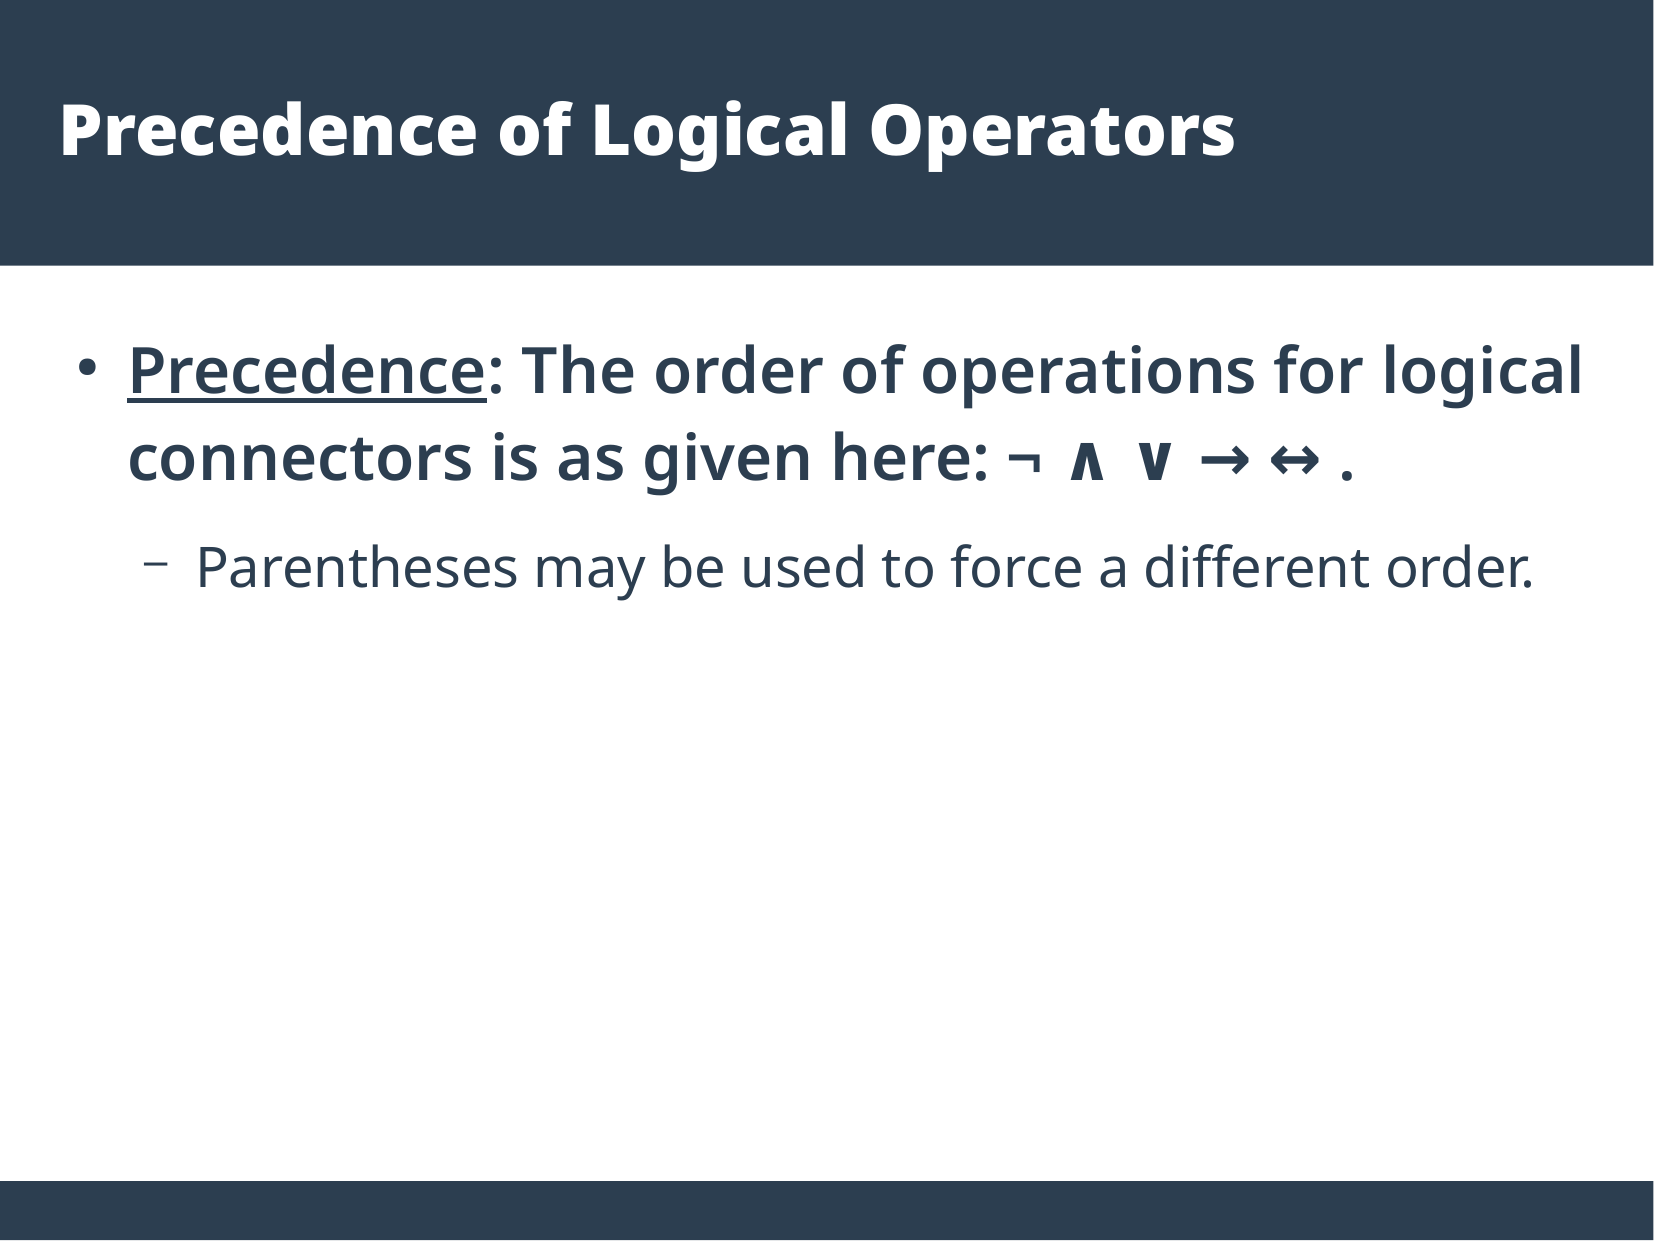

# Precedence of Logical Operators
Precedence: The order of operations for logical connectors is as given here: ¬ ∧ ∨ → ↔ .
Parentheses may be used to force a different order.